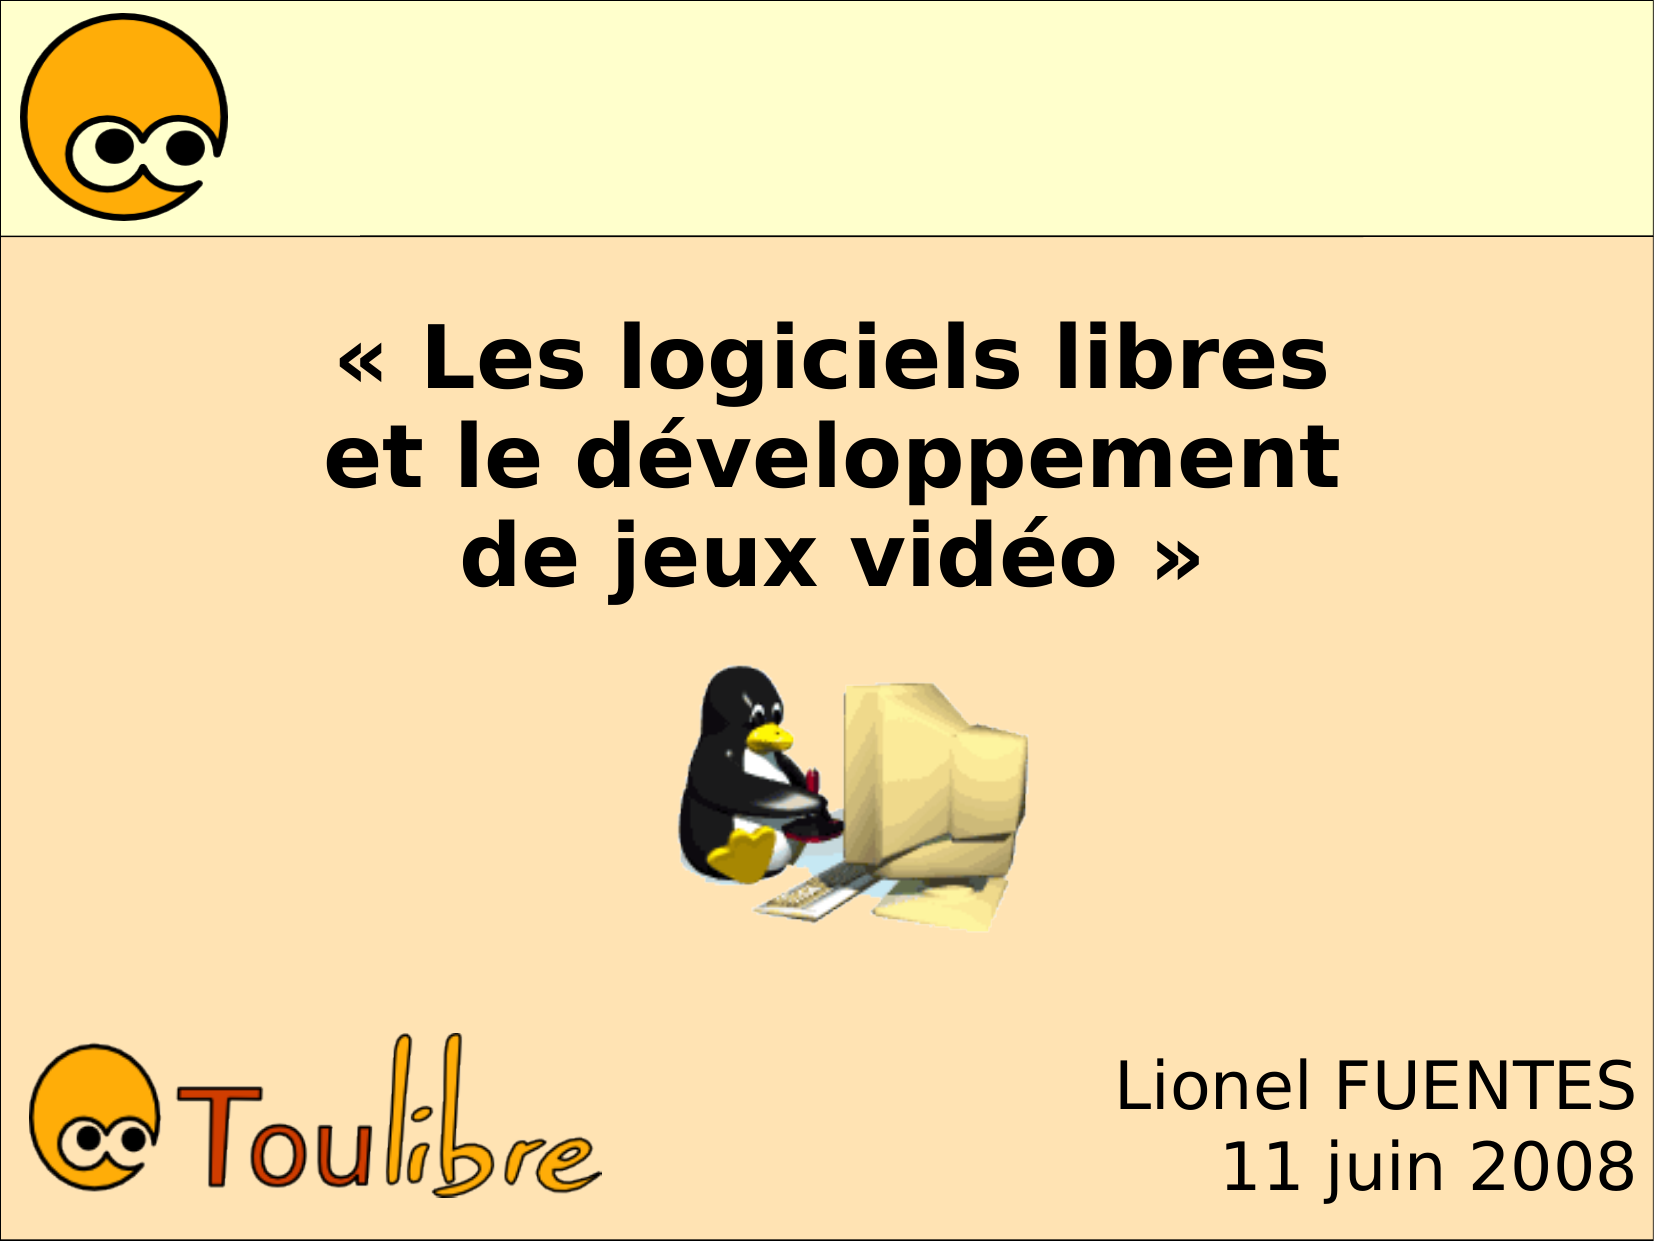

# « Les logiciels libres
et le développement
de jeux vidéo »
Lionel FUENTES
11 juin 2008